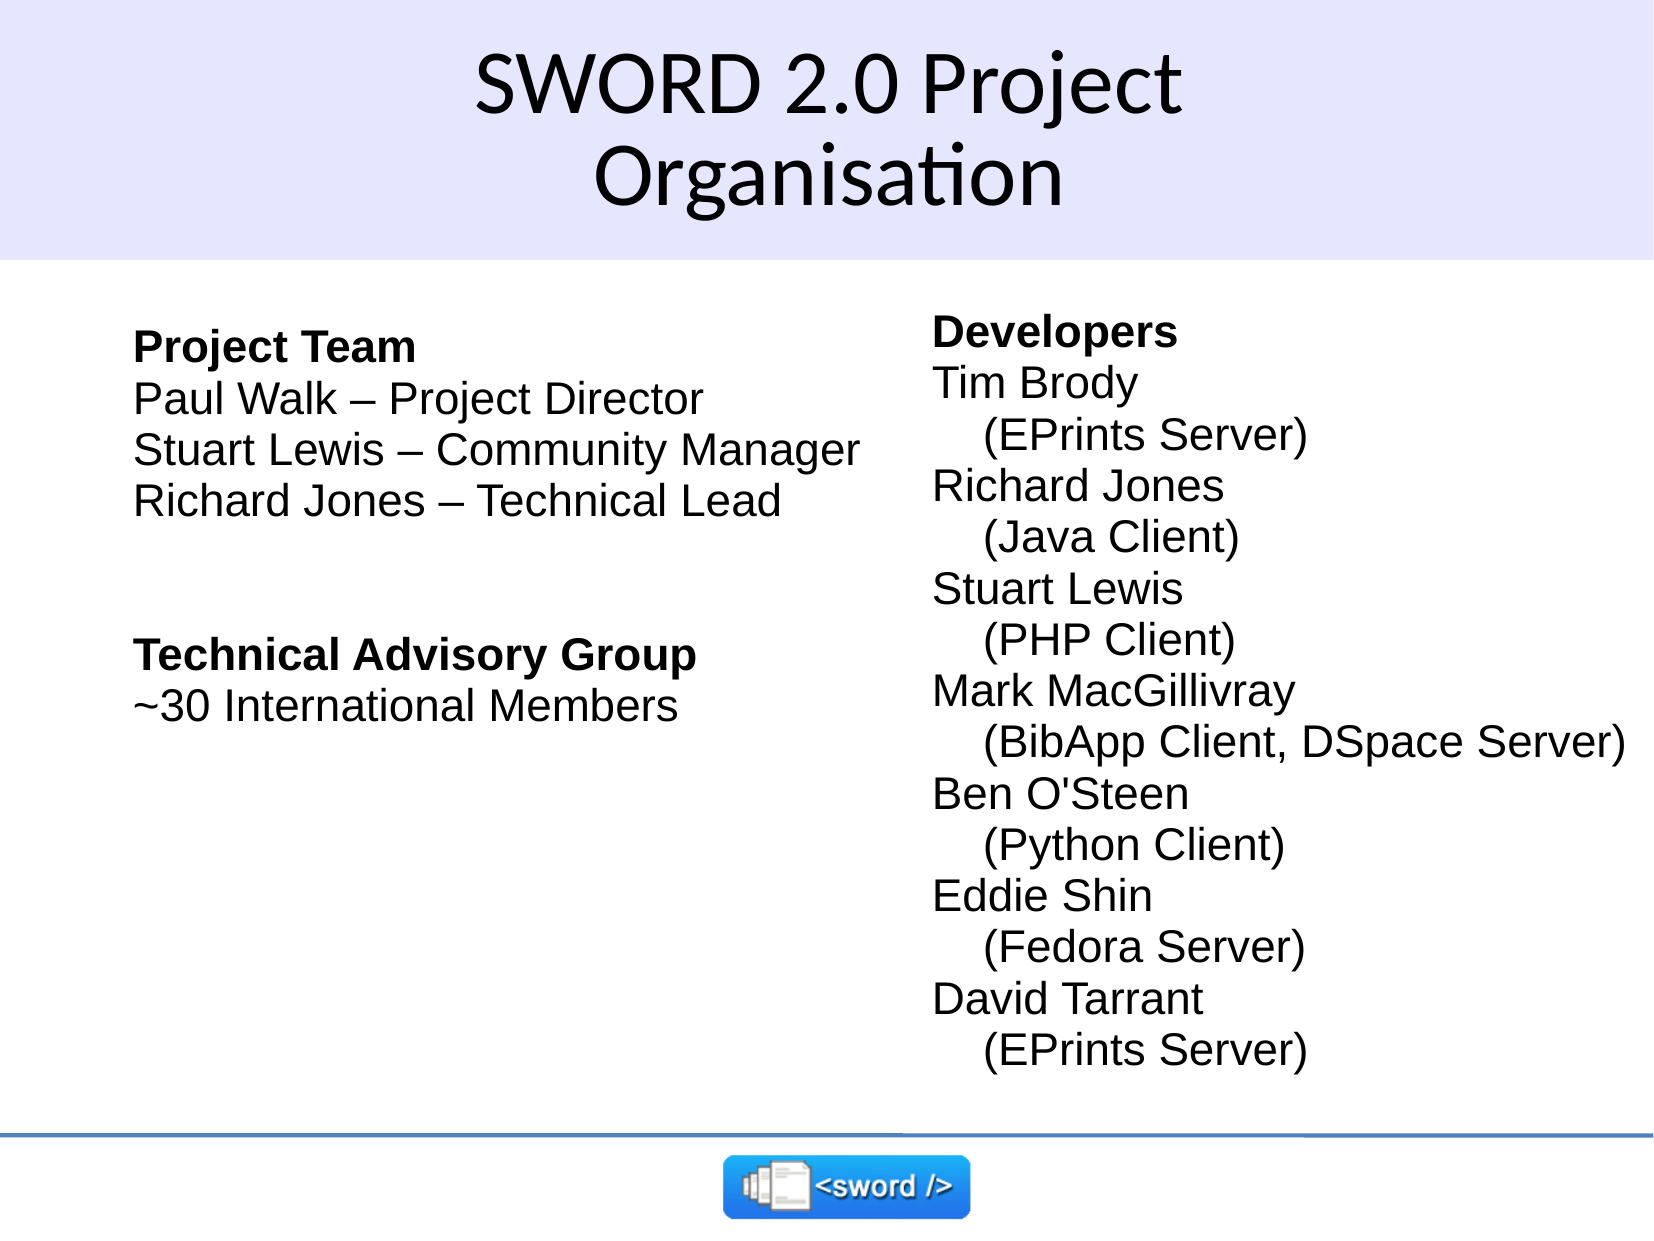

SWORD 2.0 Project Organisation
Developers
Tim Brody
 (EPrints Server)
Richard Jones
 (Java Client)
Stuart Lewis
 (PHP Client)
Mark MacGillivray
 (BibApp Client, DSpace Server)
Ben O'Steen
 (Python Client)
Eddie Shin
 (Fedora Server)
David Tarrant
 (EPrints Server)
Project Team
Paul Walk – Project Director
Stuart Lewis – Community Manager
Richard Jones – Technical Lead
Technical Advisory Group
~30 International Members